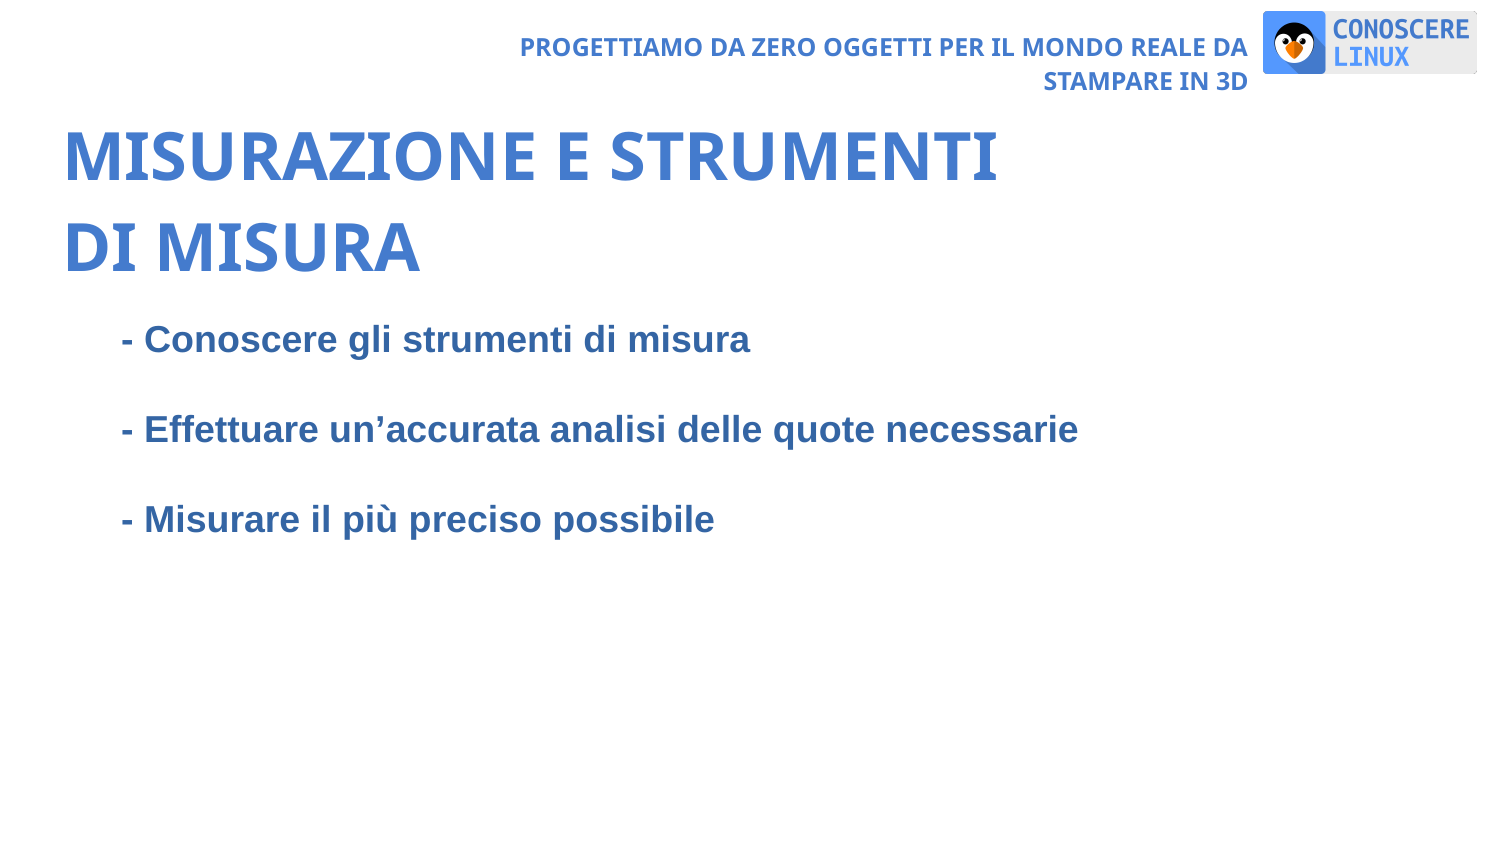

PROGETTIAMO DA ZERO OGGETTI PER IL MONDO REALE DA STAMPARE IN 3D
MISURAZIONE E STRUMENTI DI MISURA
# - Conoscere gli strumenti di misura - Effettuare un’accurata analisi delle quote necessarie - Misurare il più preciso possibile